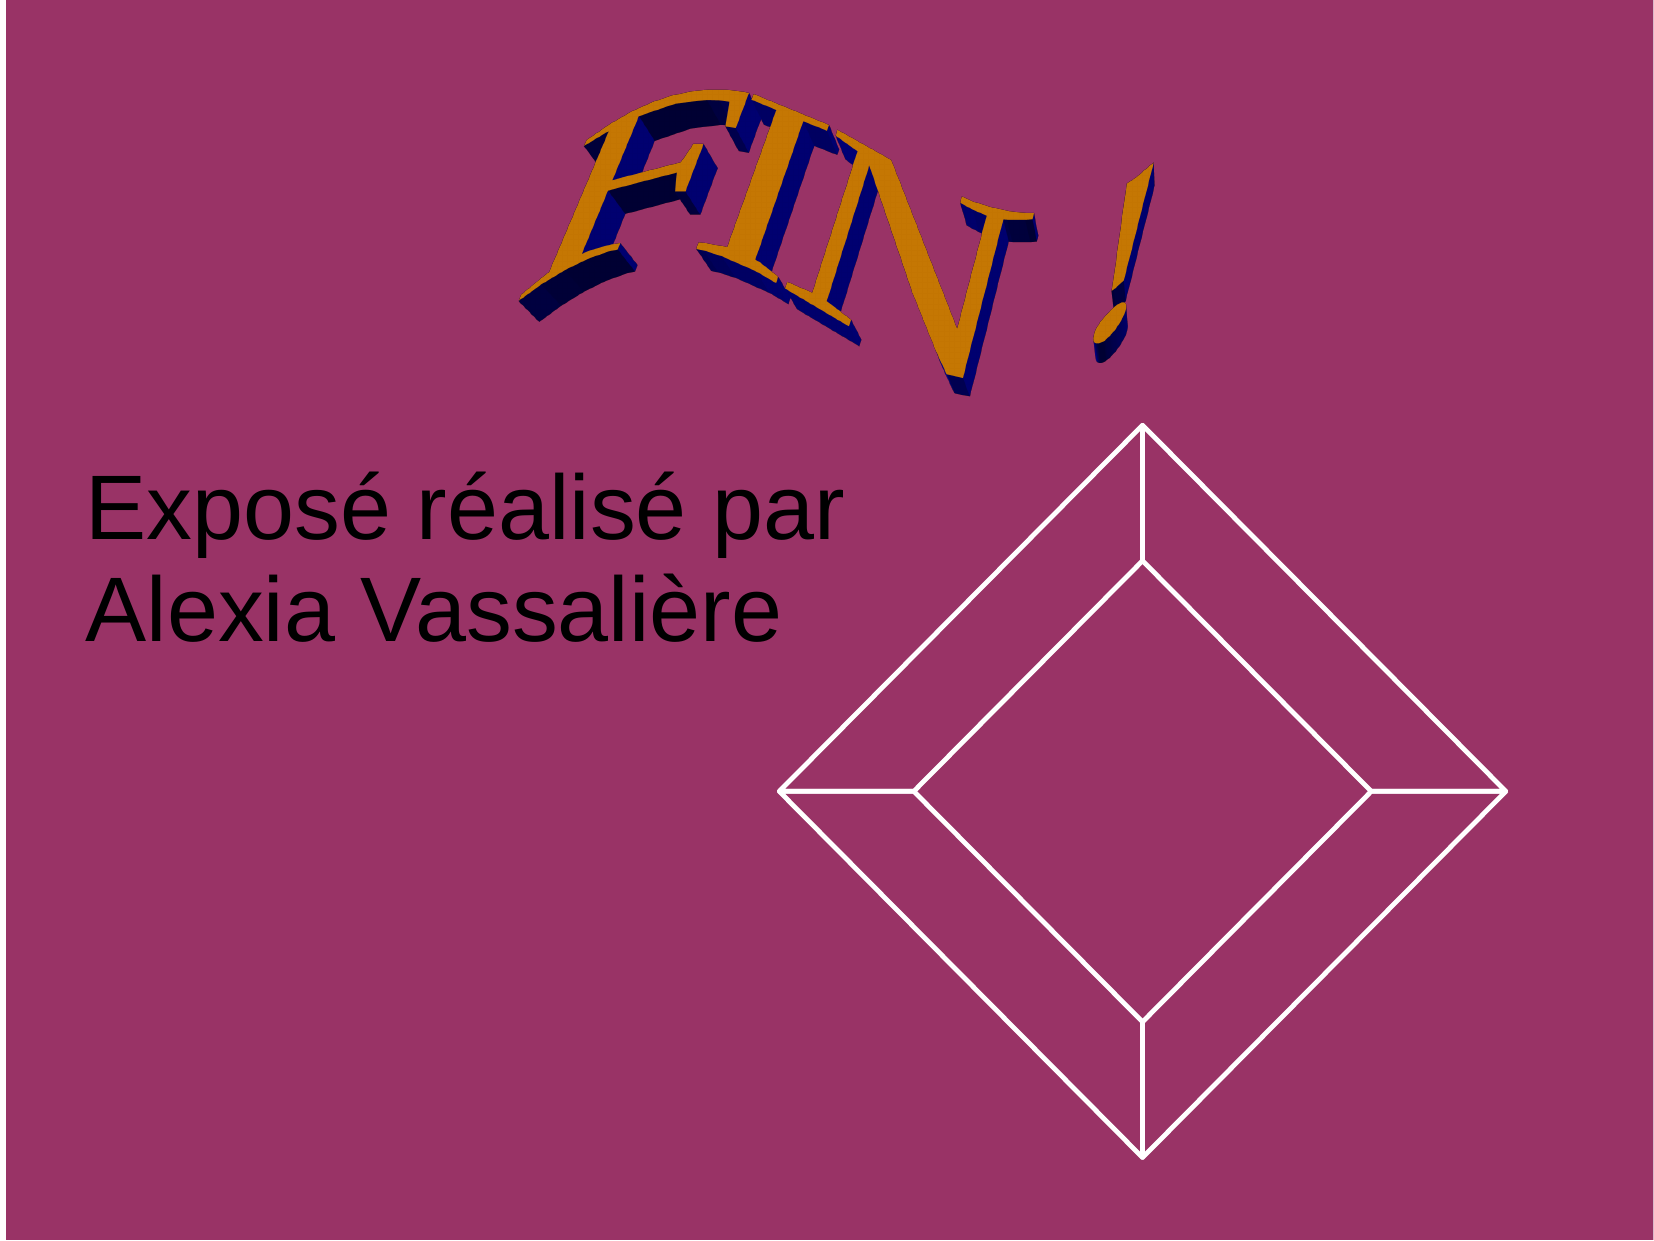

#
FIN !
Exposé réalisé par Alexia Vassalière